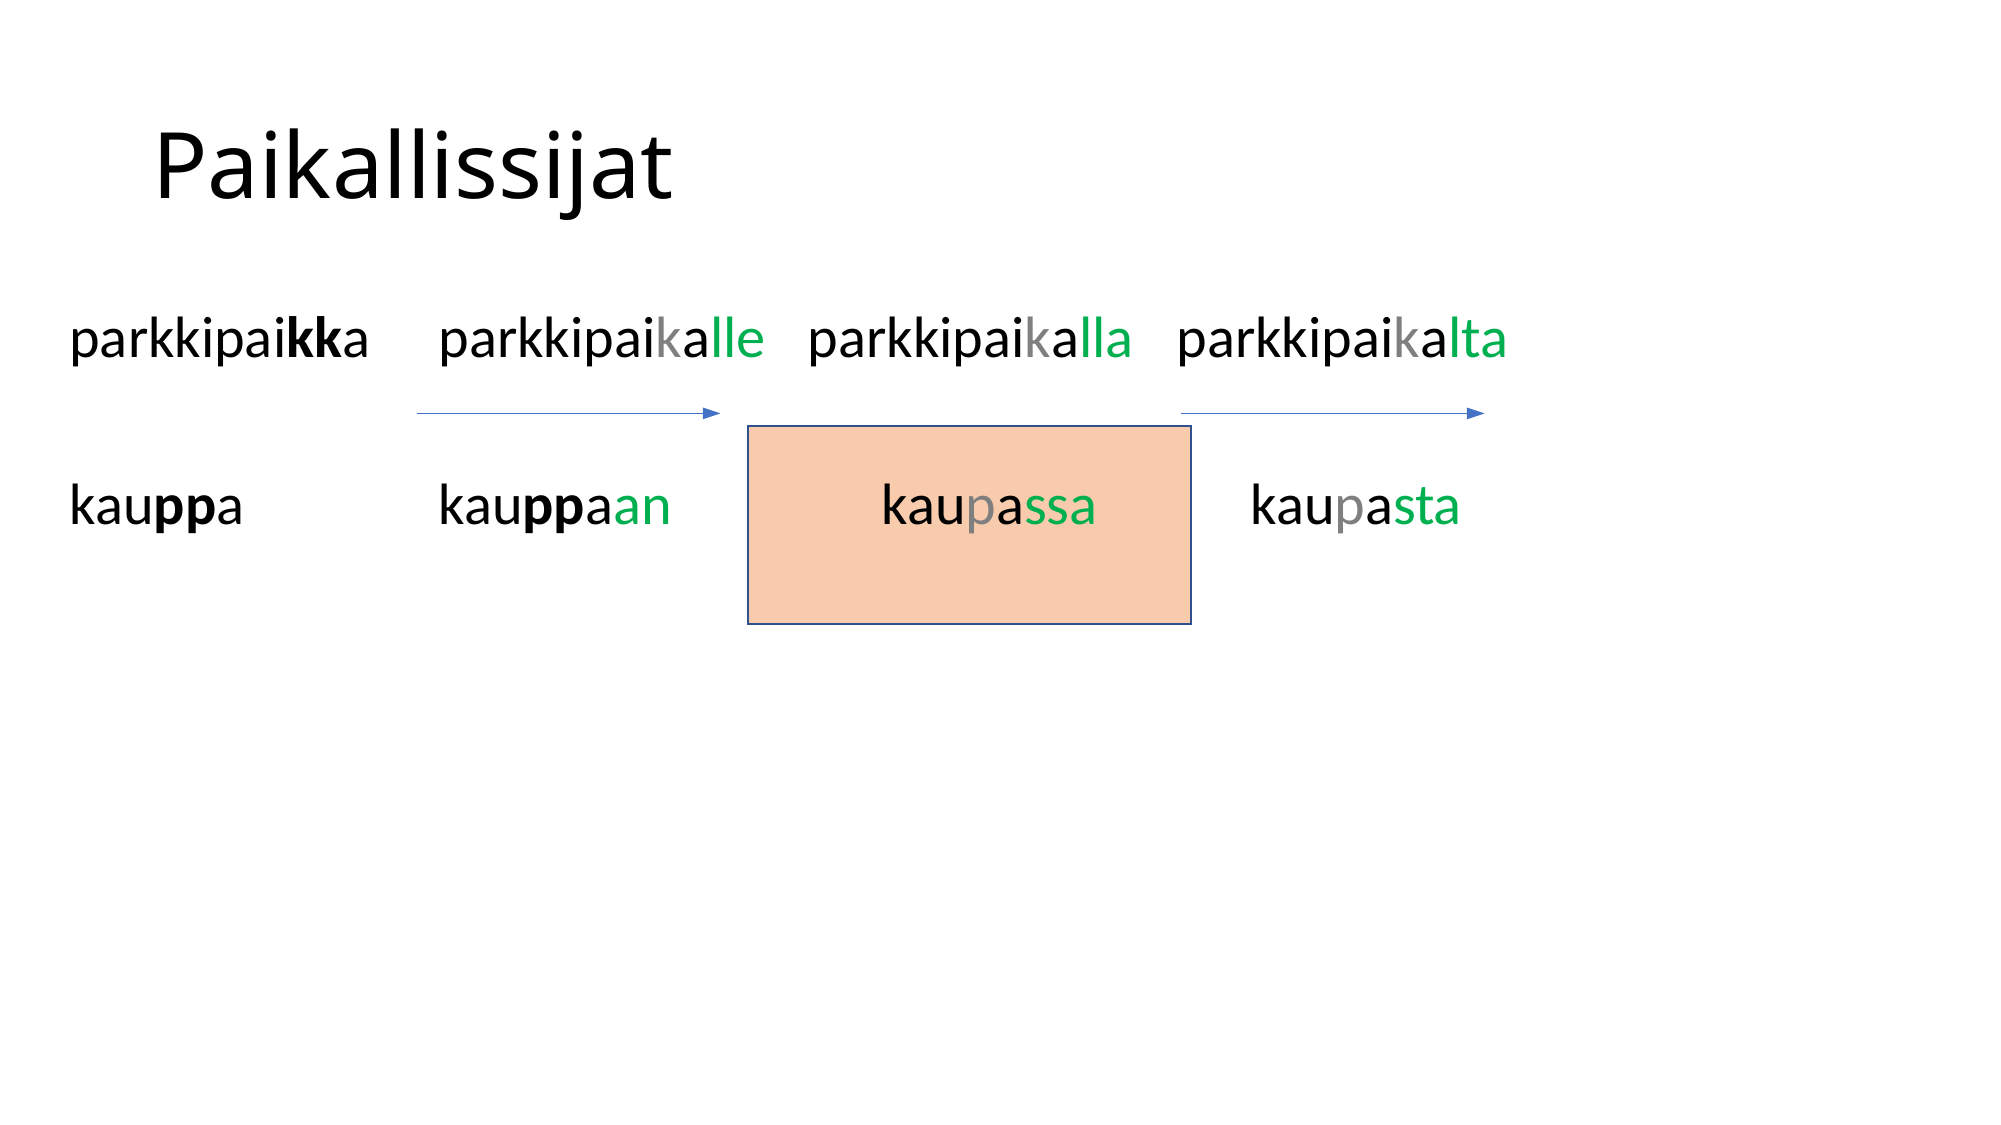

# Paikallissijat
parkkipaikka	parkkipaikalle	parkkipaikalla	parkkipaikalta
kauppa			kauppaan		 	kaupassa			kaupasta